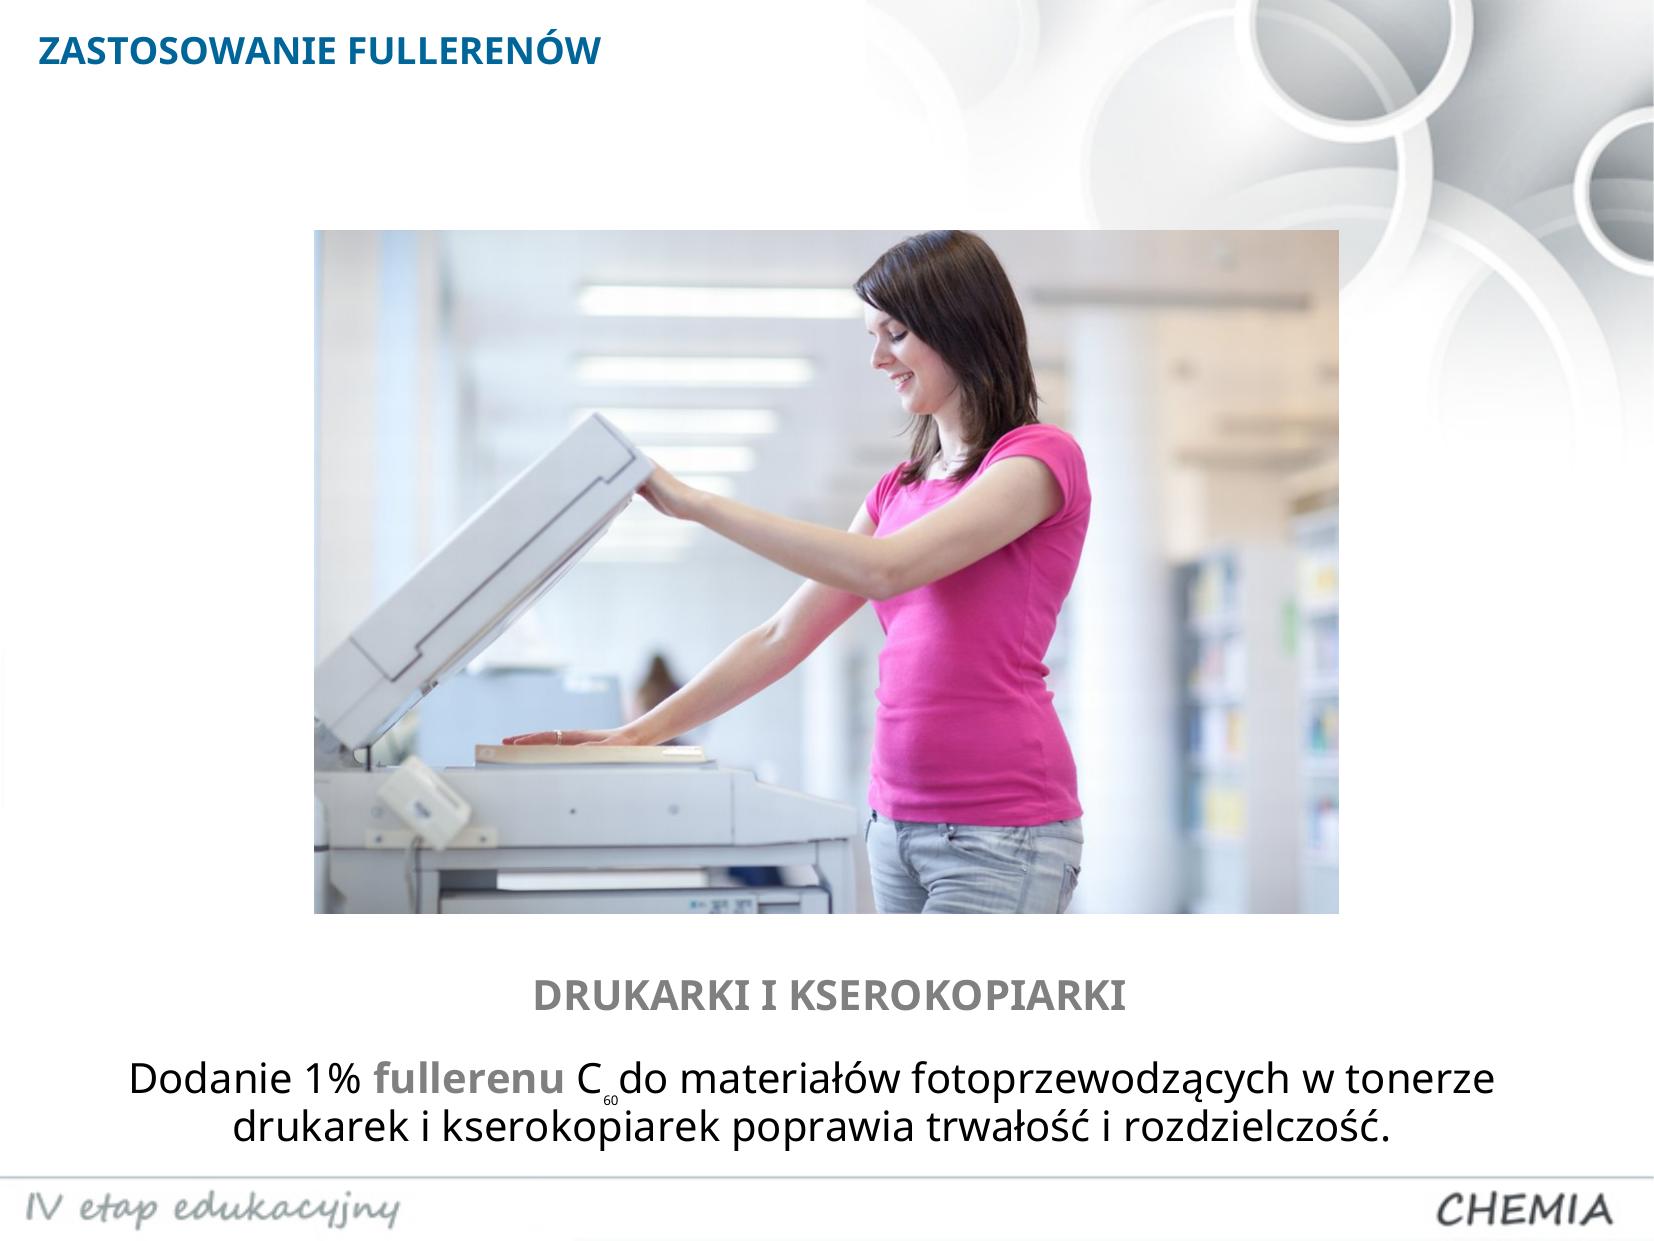

ZASTOSOWANIE FULLERENÓW
DRUKARKI I KSEROKOPIARKI
Dodanie 1% fullerenu C60do materiałów fotoprzewodzących w tonerze drukarek i kserokopiarek poprawia trwałość i rozdzielczość.